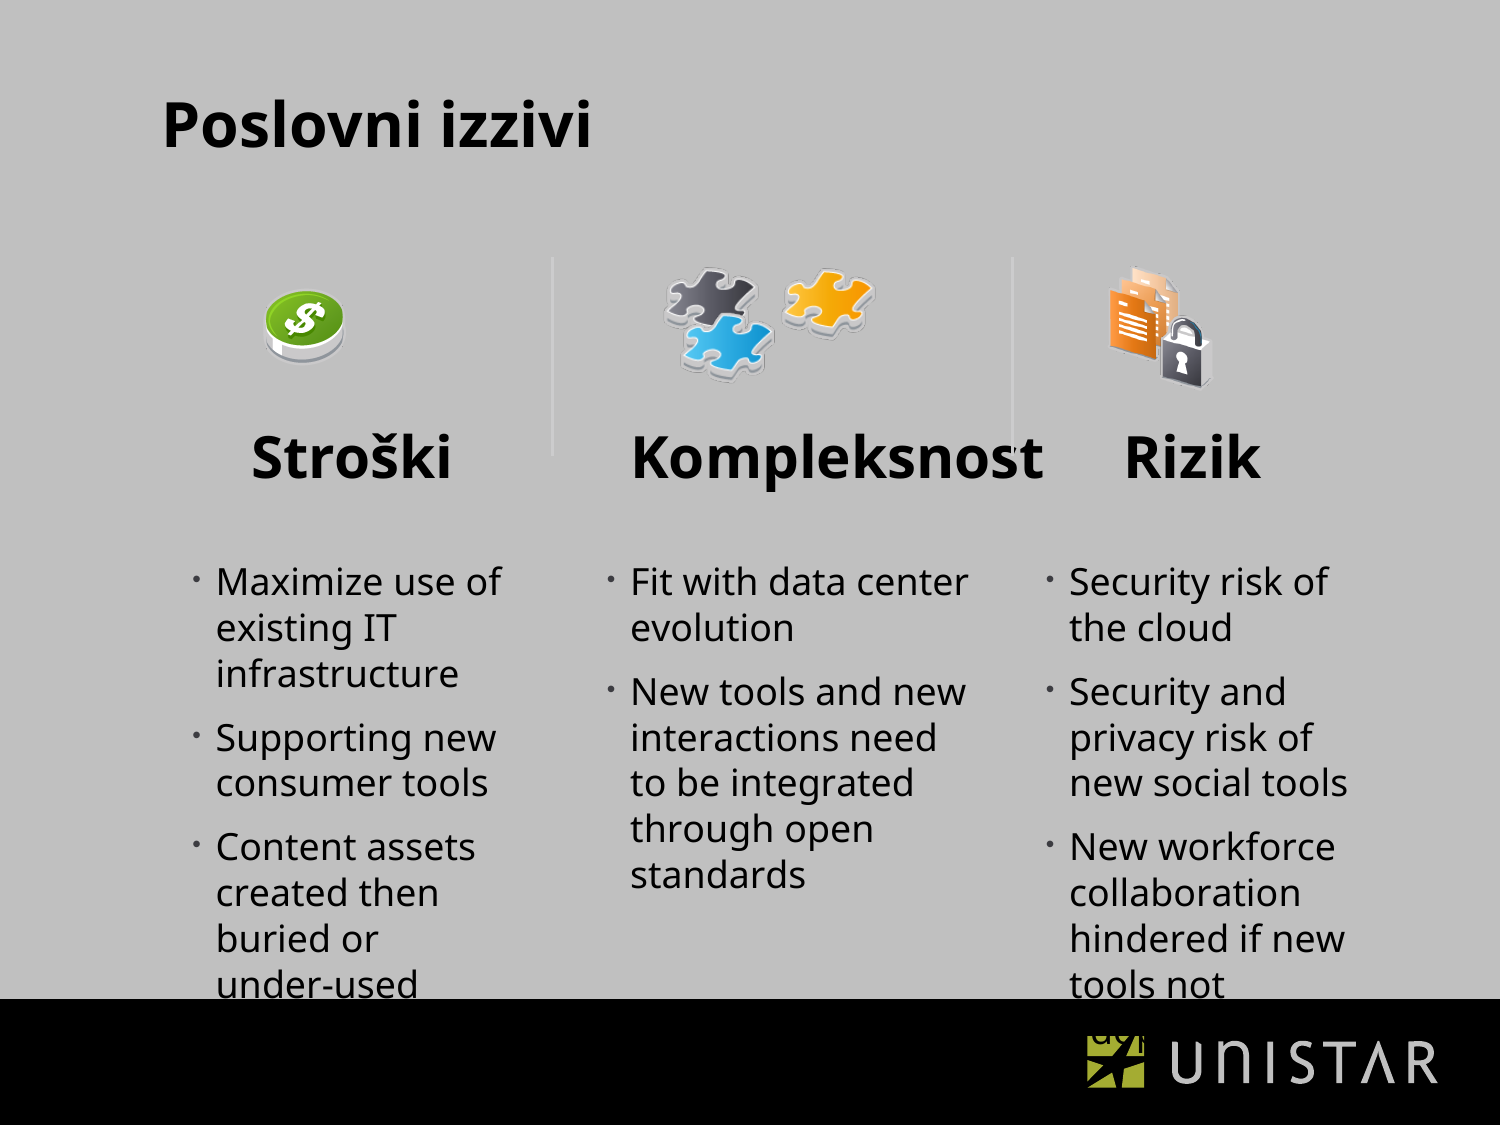

# Poslovni izzivi
Stroški
Kompleksnost
Rizik
Maximize use of existing IT infrastructure
Supporting new consumer tools
Content assets created then buried or under-used
Fit with data center evolution
New tools and new interactions need to be integrated through open standards
Security risk of
the cloud
Security and privacy risk of new social tools
New workforce collaboration hindered if new tools not adopted